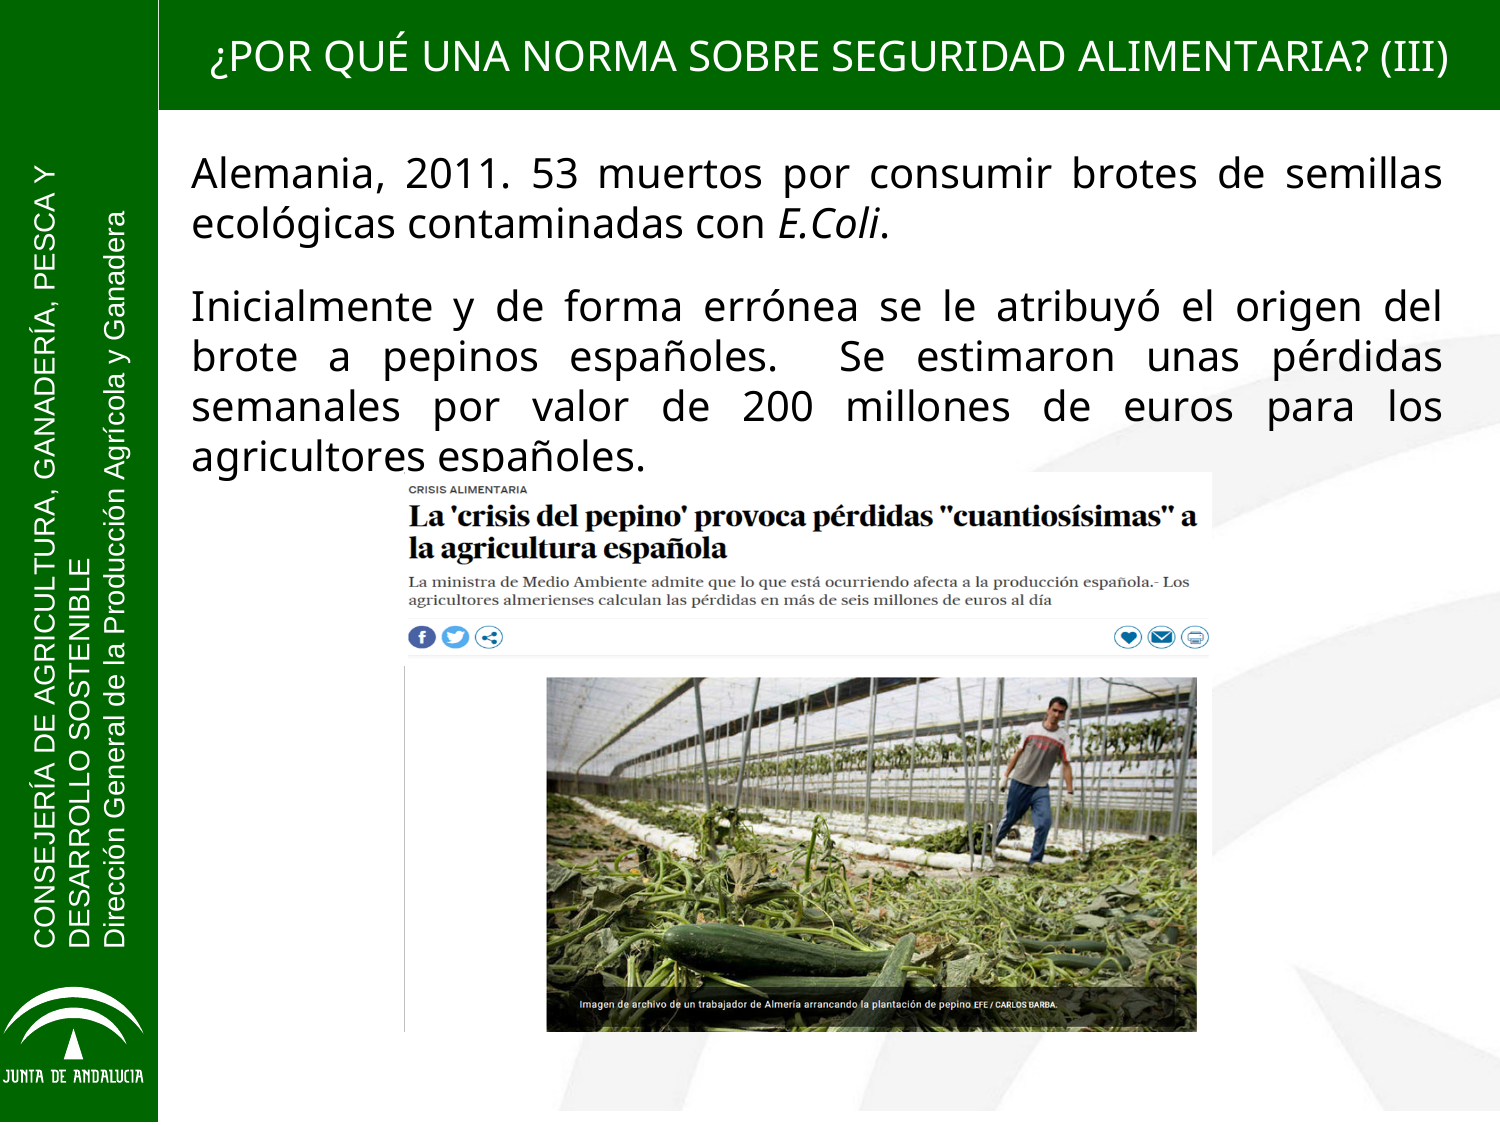

¿POR QUÉ UNA NORMA SOBRE SEGURIDAD ALIMENTARIA? (III)
Alemania, 2011. 53 muertos por consumir brotes de semillas ecológicas contaminadas con E.Coli.
Inicialmente y de forma errónea se le atribuyó el origen del brote a pepinos españoles. Se estimaron unas pérdidas semanales por valor de 200 millones de euros para los agricultores españoles.